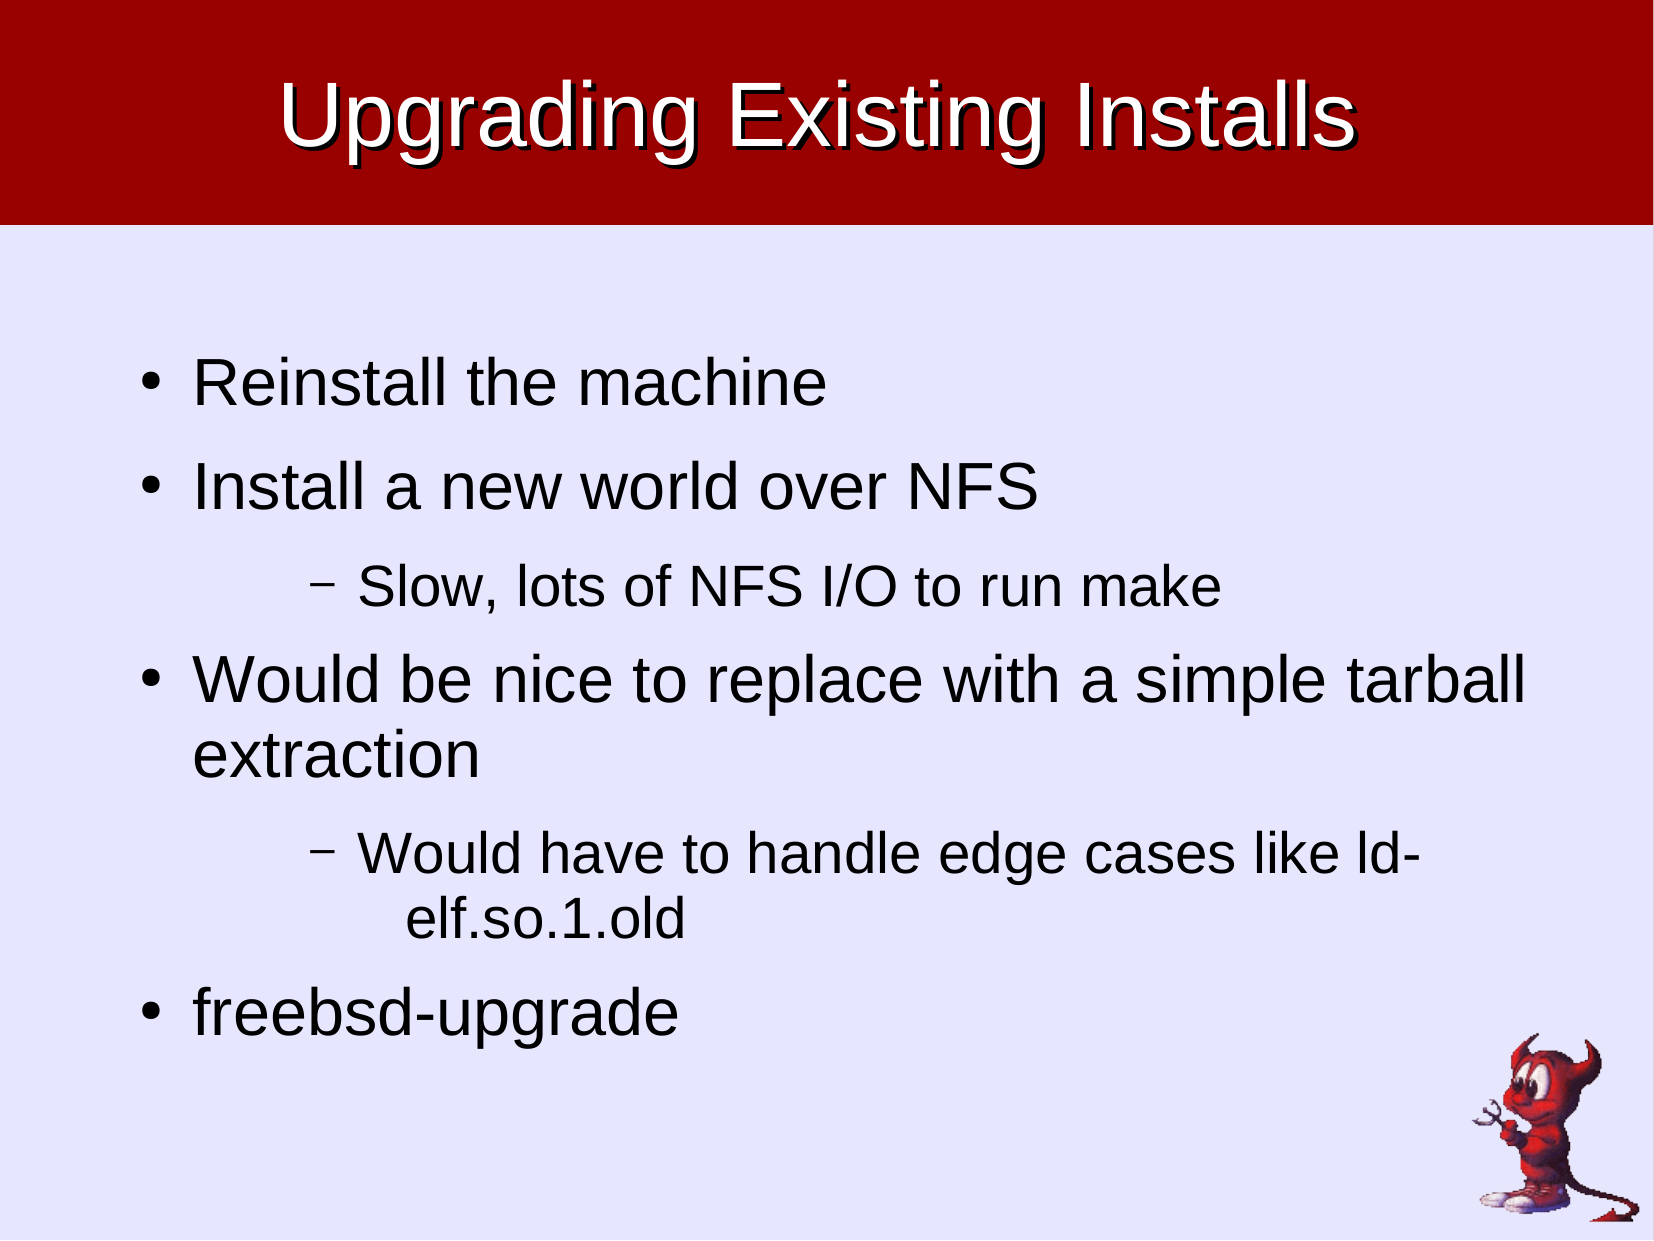

# Upgrading Existing Installs
Reinstall the machine
Install a new world over NFS
Slow, lots of NFS I/O to run make
Would be nice to replace with a simple tarball extraction
Would have to handle edge cases like ld-elf.so.1.old
freebsd-upgrade